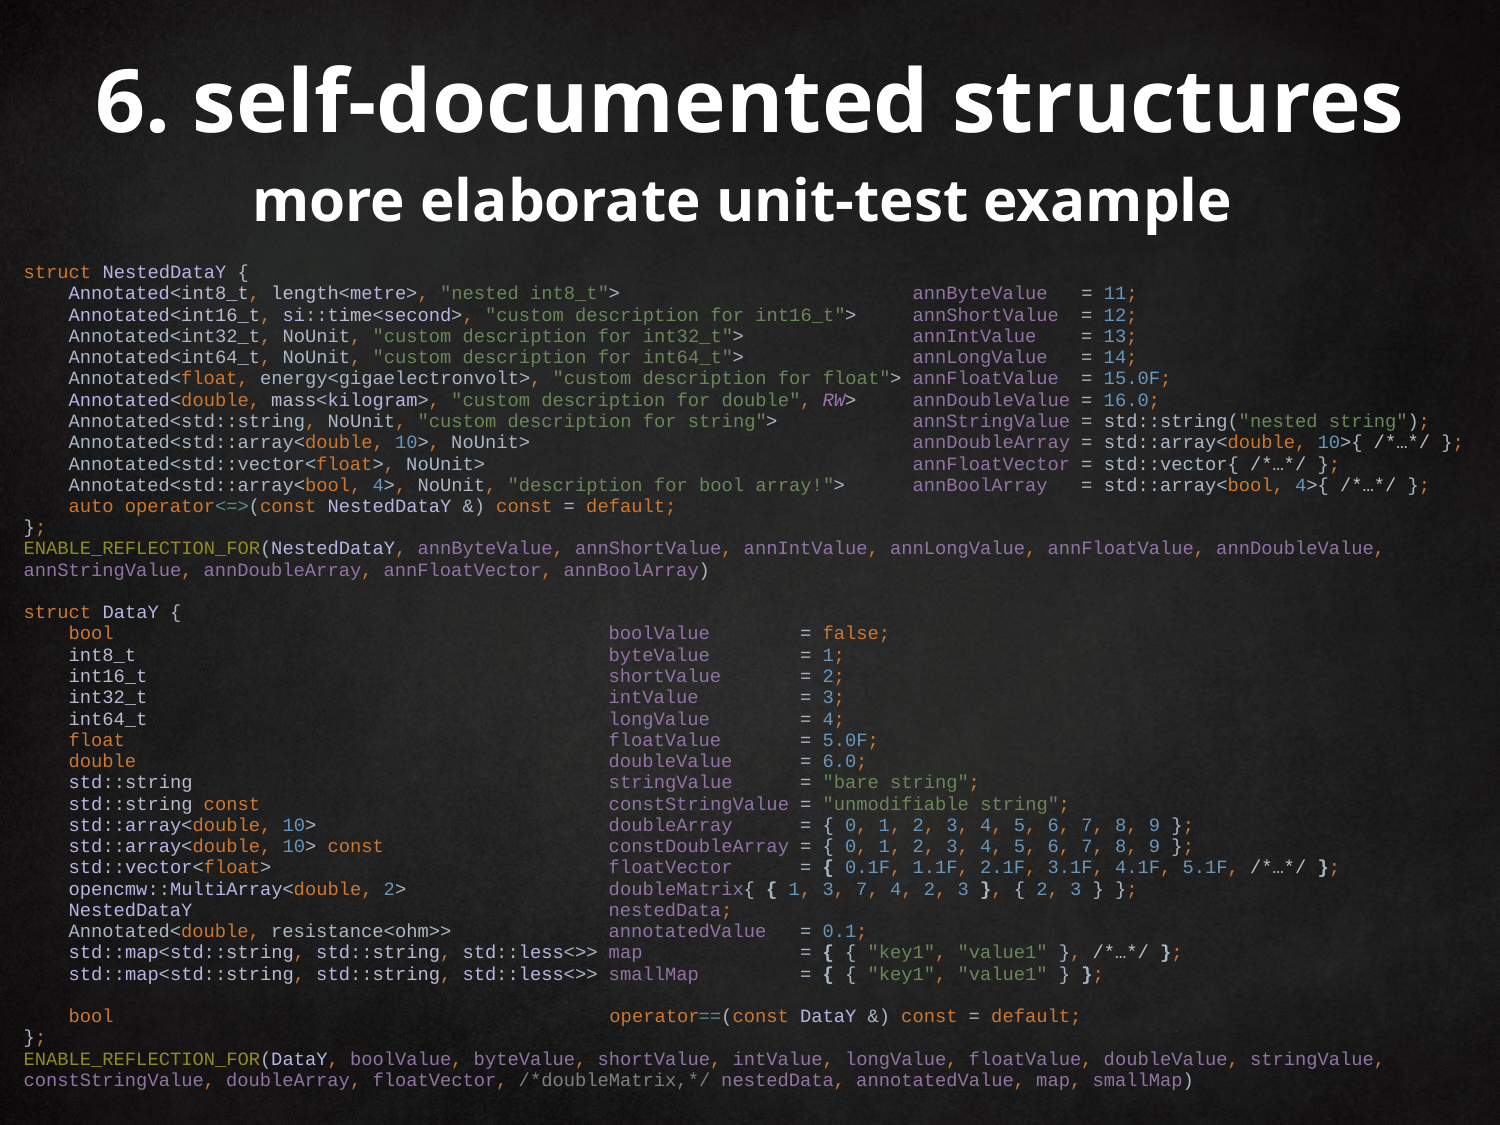

# 6. self-documented structures more elaborate unit-test example
struct NestedDataY {
 Annotated<int8_t, length<metre>, "nested int8_t"> annByteValue = 11;
 Annotated<int16_t, si::time<second>, "custom description for int16_t"> annShortValue = 12;
 Annotated<int32_t, NoUnit, "custom description for int32_t"> annIntValue = 13;
 Annotated<int64_t, NoUnit, "custom description for int64_t"> annLongValue = 14;
 Annotated<float, energy<gigaelectronvolt>, "custom description for float"> annFloatValue = 15.0F;
 Annotated<double, mass<kilogram>, "custom description for double", RW> annDoubleValue = 16.0;
 Annotated<std::string, NoUnit, "custom description for string"> annStringValue = std::string("nested string");
 Annotated<std::array<double, 10>, NoUnit> annDoubleArray = std::array<double, 10>{ /*…*/ };
 Annotated<std::vector<float>, NoUnit> annFloatVector = std::vector{ /*…*/ };
 Annotated<std::array<bool, 4>, NoUnit, "description for bool array!"> annBoolArray = std::array<bool, 4>{ /*…*/ };
 auto operator<=>(const NestedDataY &) const = default;
};
ENABLE_REFLECTION_FOR(NestedDataY, annByteValue, annShortValue, annIntValue, annLongValue, annFloatValue, annDoubleValue, annStringValue, annDoubleArray, annFloatVector, annBoolArray)
struct DataY {
 bool boolValue = false;
 int8_t byteValue = 1;
 int16_t shortValue = 2;
 int32_t intValue = 3;
 int64_t longValue = 4;
 float floatValue = 5.0F;
 double doubleValue = 6.0;
 std::string stringValue = "bare string";
 std::string const constStringValue = "unmodifiable string";
 std::array<double, 10> doubleArray = { 0, 1, 2, 3, 4, 5, 6, 7, 8, 9 };
 std::array<double, 10> const constDoubleArray = { 0, 1, 2, 3, 4, 5, 6, 7, 8, 9 };
 std::vector<float> floatVector = { 0.1F, 1.1F, 2.1F, 3.1F, 4.1F, 5.1F, /*…*/ };
 opencmw::MultiArray<double, 2> doubleMatrix{ { 1, 3, 7, 4, 2, 3 }, { 2, 3 } };
 NestedDataY nestedData;
 Annotated<double, resistance<ohm>> annotatedValue = 0.1;
 std::map<std::string, std::string, std::less<>> map = { { "key1", "value1" }, /*…*/ };
 std::map<std::string, std::string, std::less<>> smallMap = { { "key1", "value1" } };
 bool operator==(const DataY &) const = default;
};
ENABLE_REFLECTION_FOR(DataY, boolValue, byteValue, shortValue, intValue, longValue, floatValue, doubleValue, stringValue, constStringValue, doubleArray, floatVector, /*doubleMatrix,*/ nestedData, annotatedValue, map, smallMap)